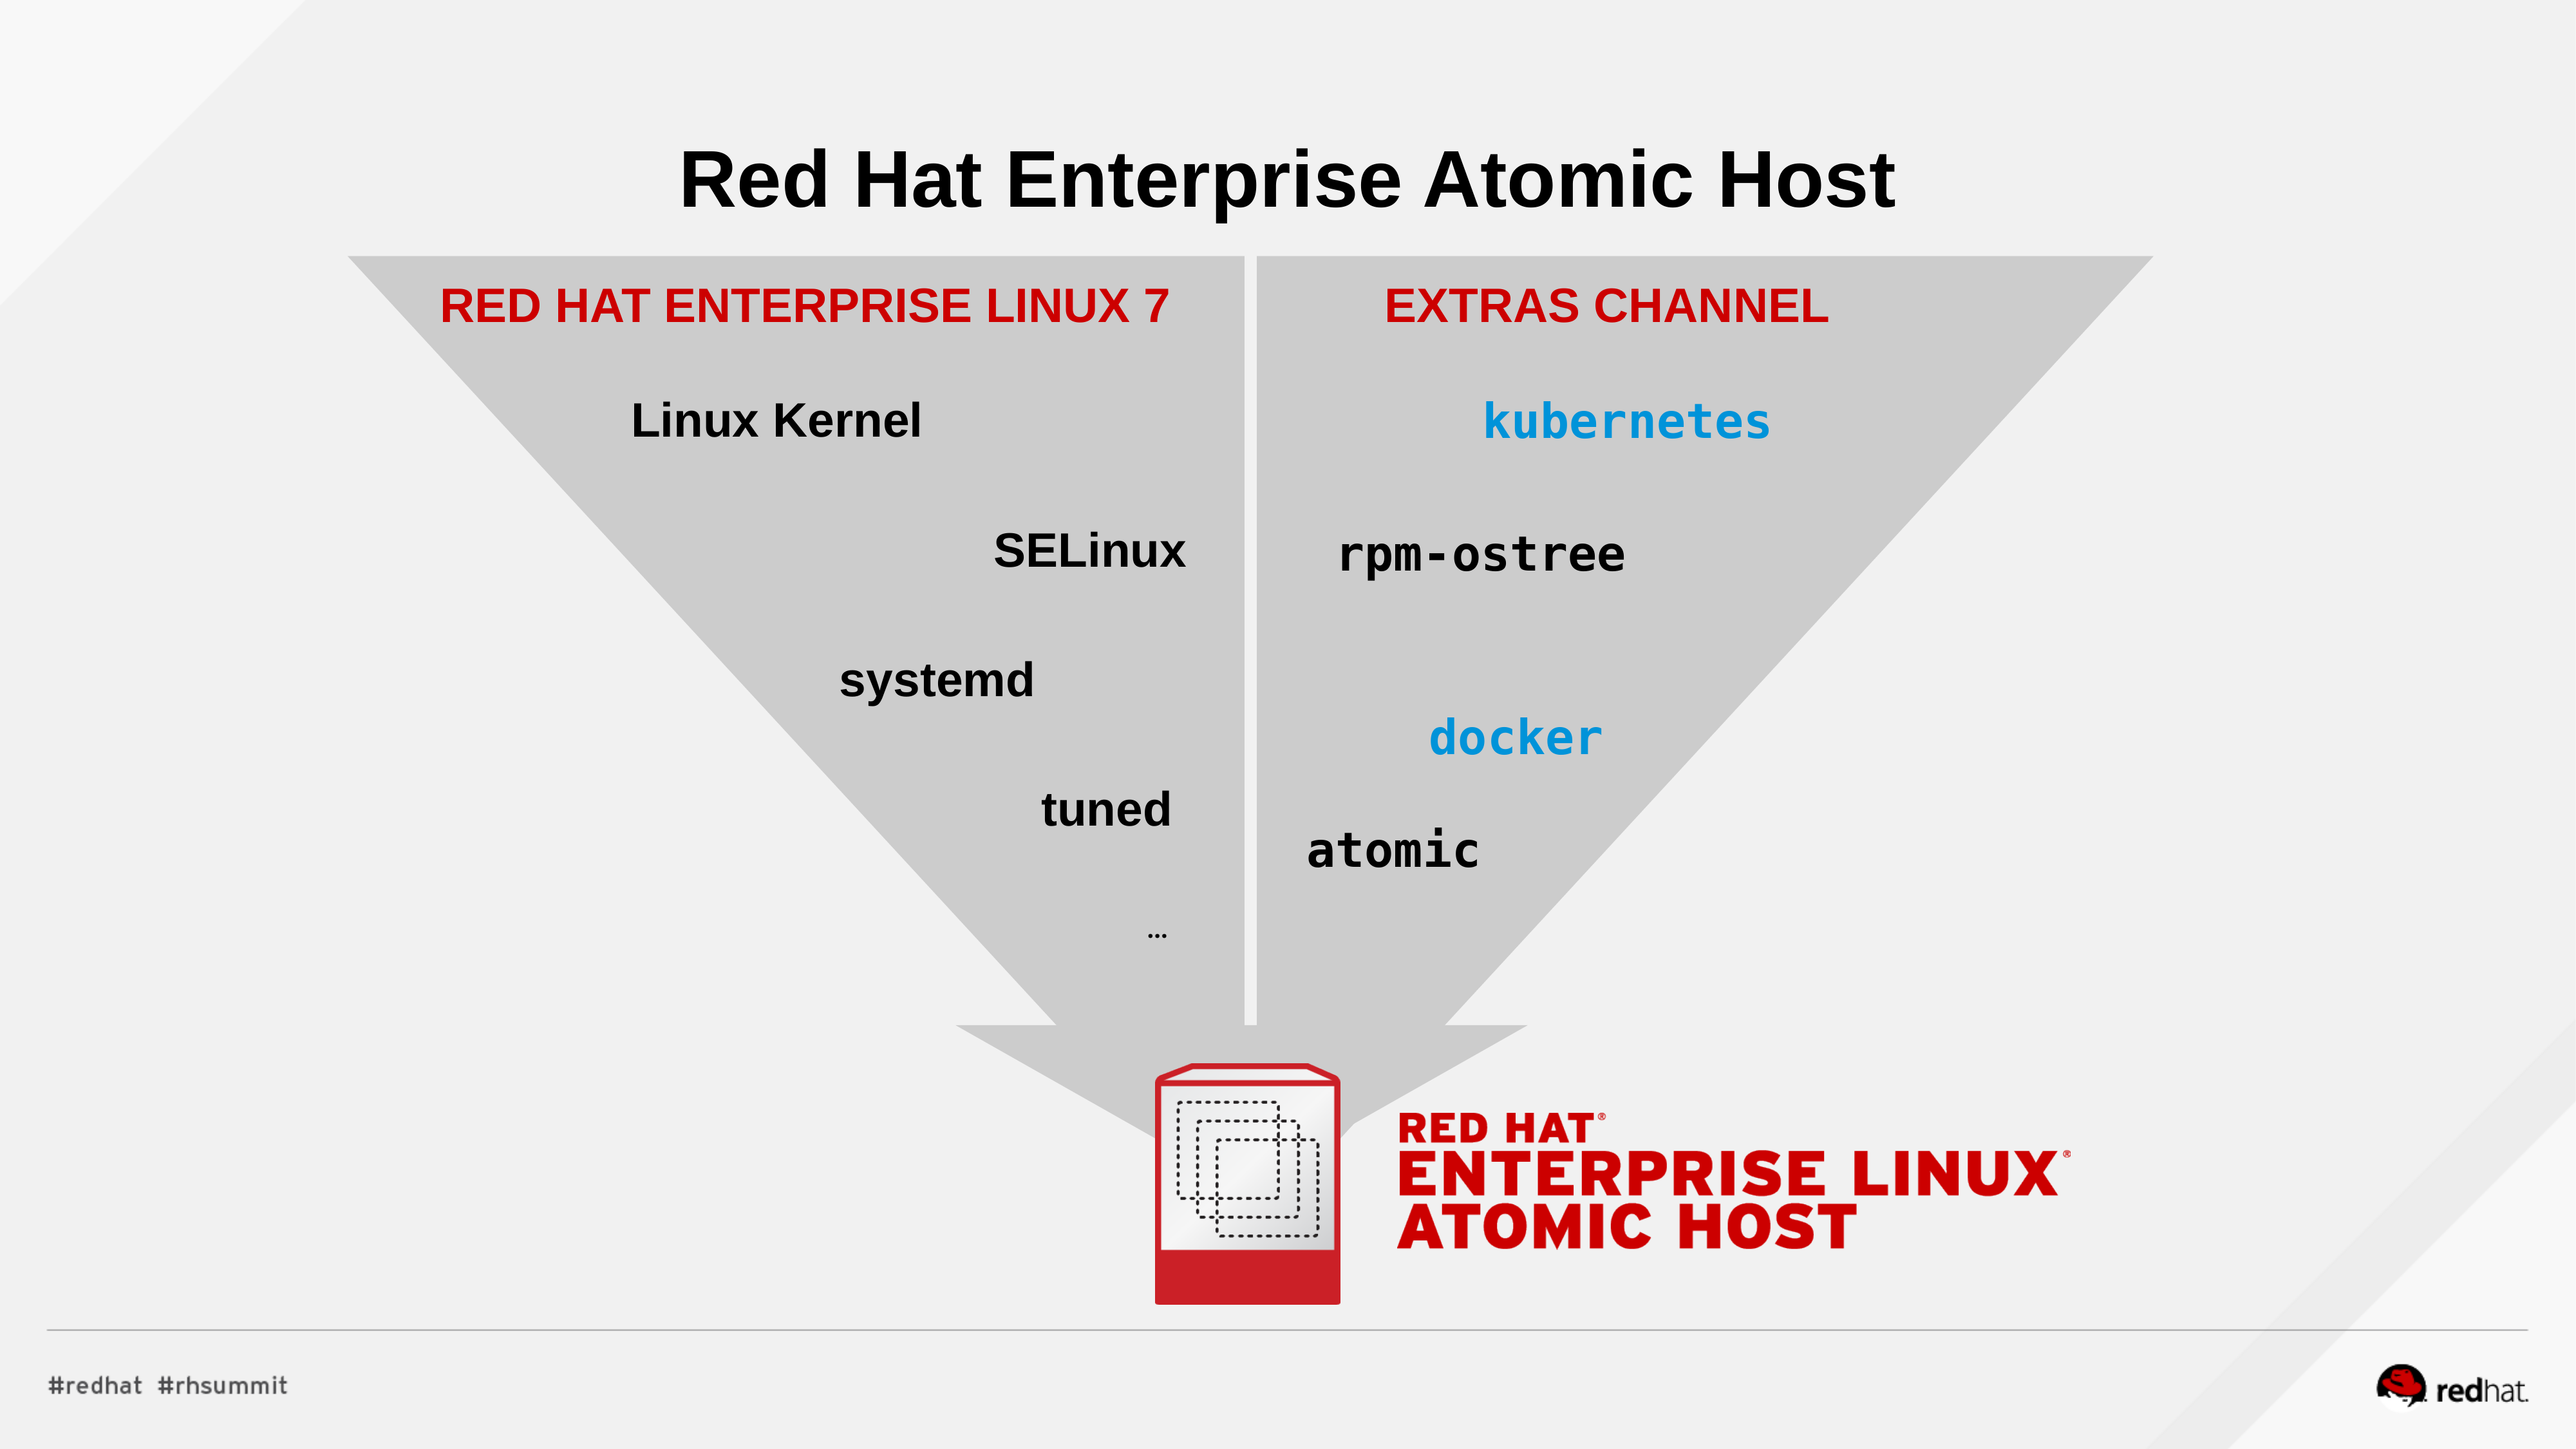

# Red Hat Enterprise Atomic Host
RED HAT ENTERPRISE LINUX 7
EXTRAS CHANNEL
Linux Kernel
kubernetes
SELinux
rpm-ostree
systemd
docker
tuned
atomic
...